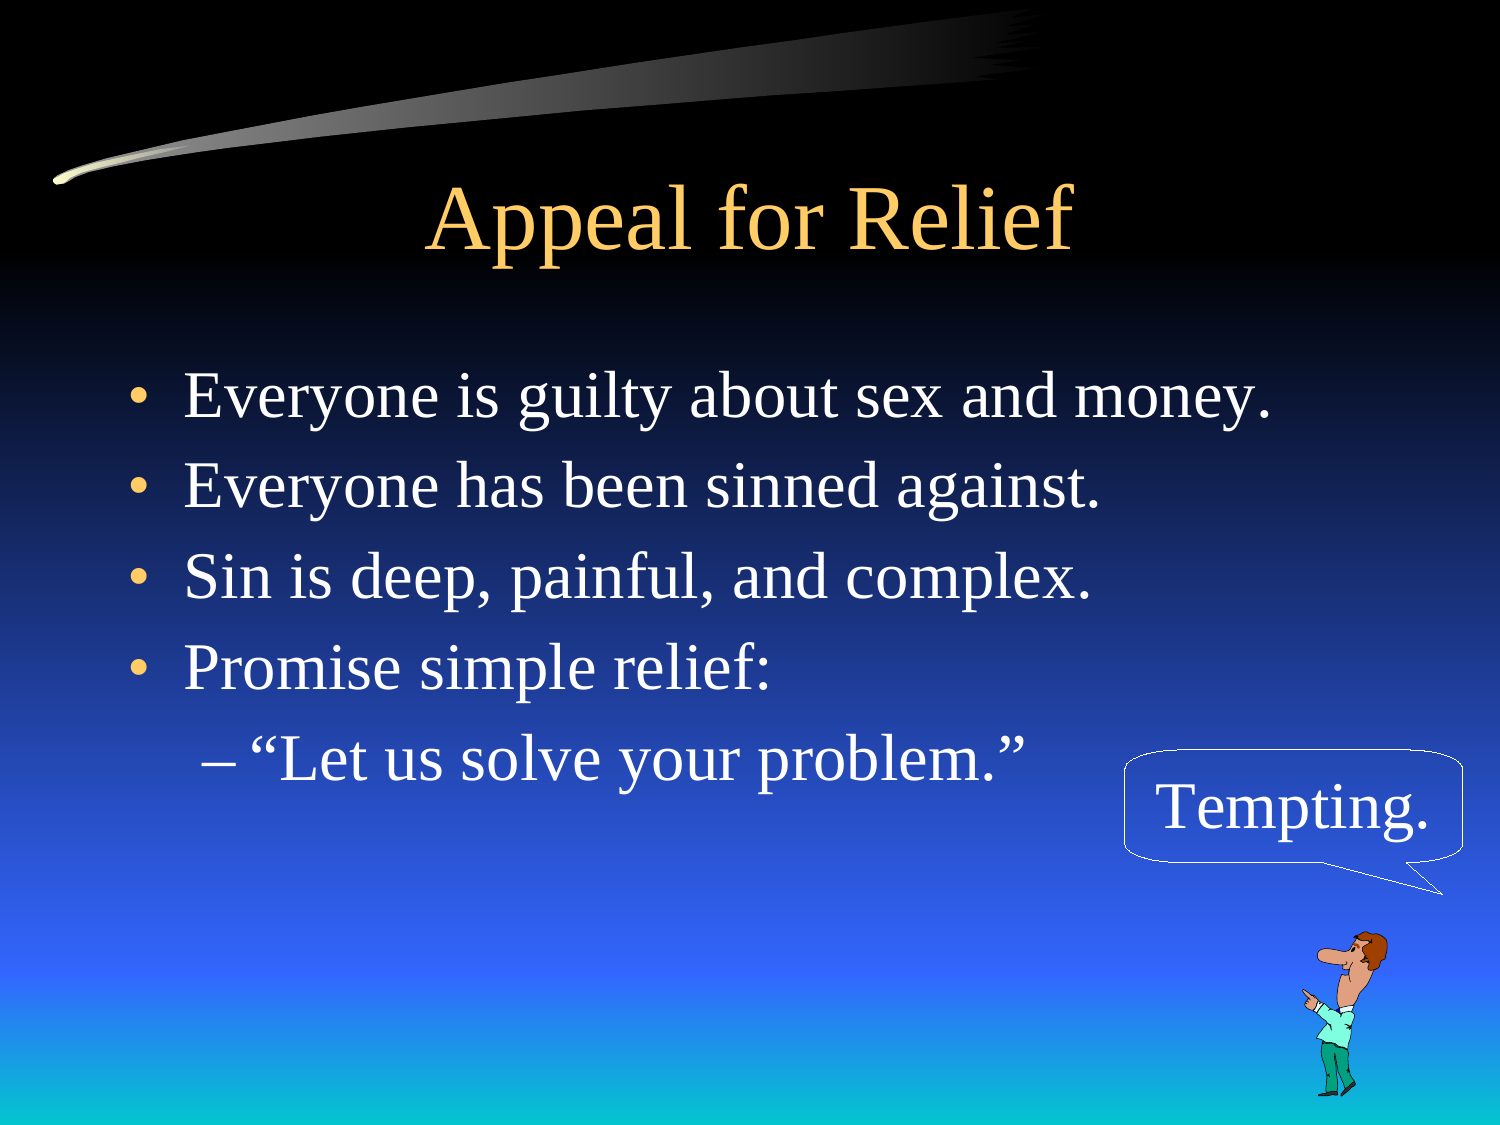

# Appeal for Relief
Everyone is guilty about sex and money.
Everyone has been sinned against.
Sin is deep, painful, and complex.
Promise simple relief:
“Let us solve your problem.”
Tempting.